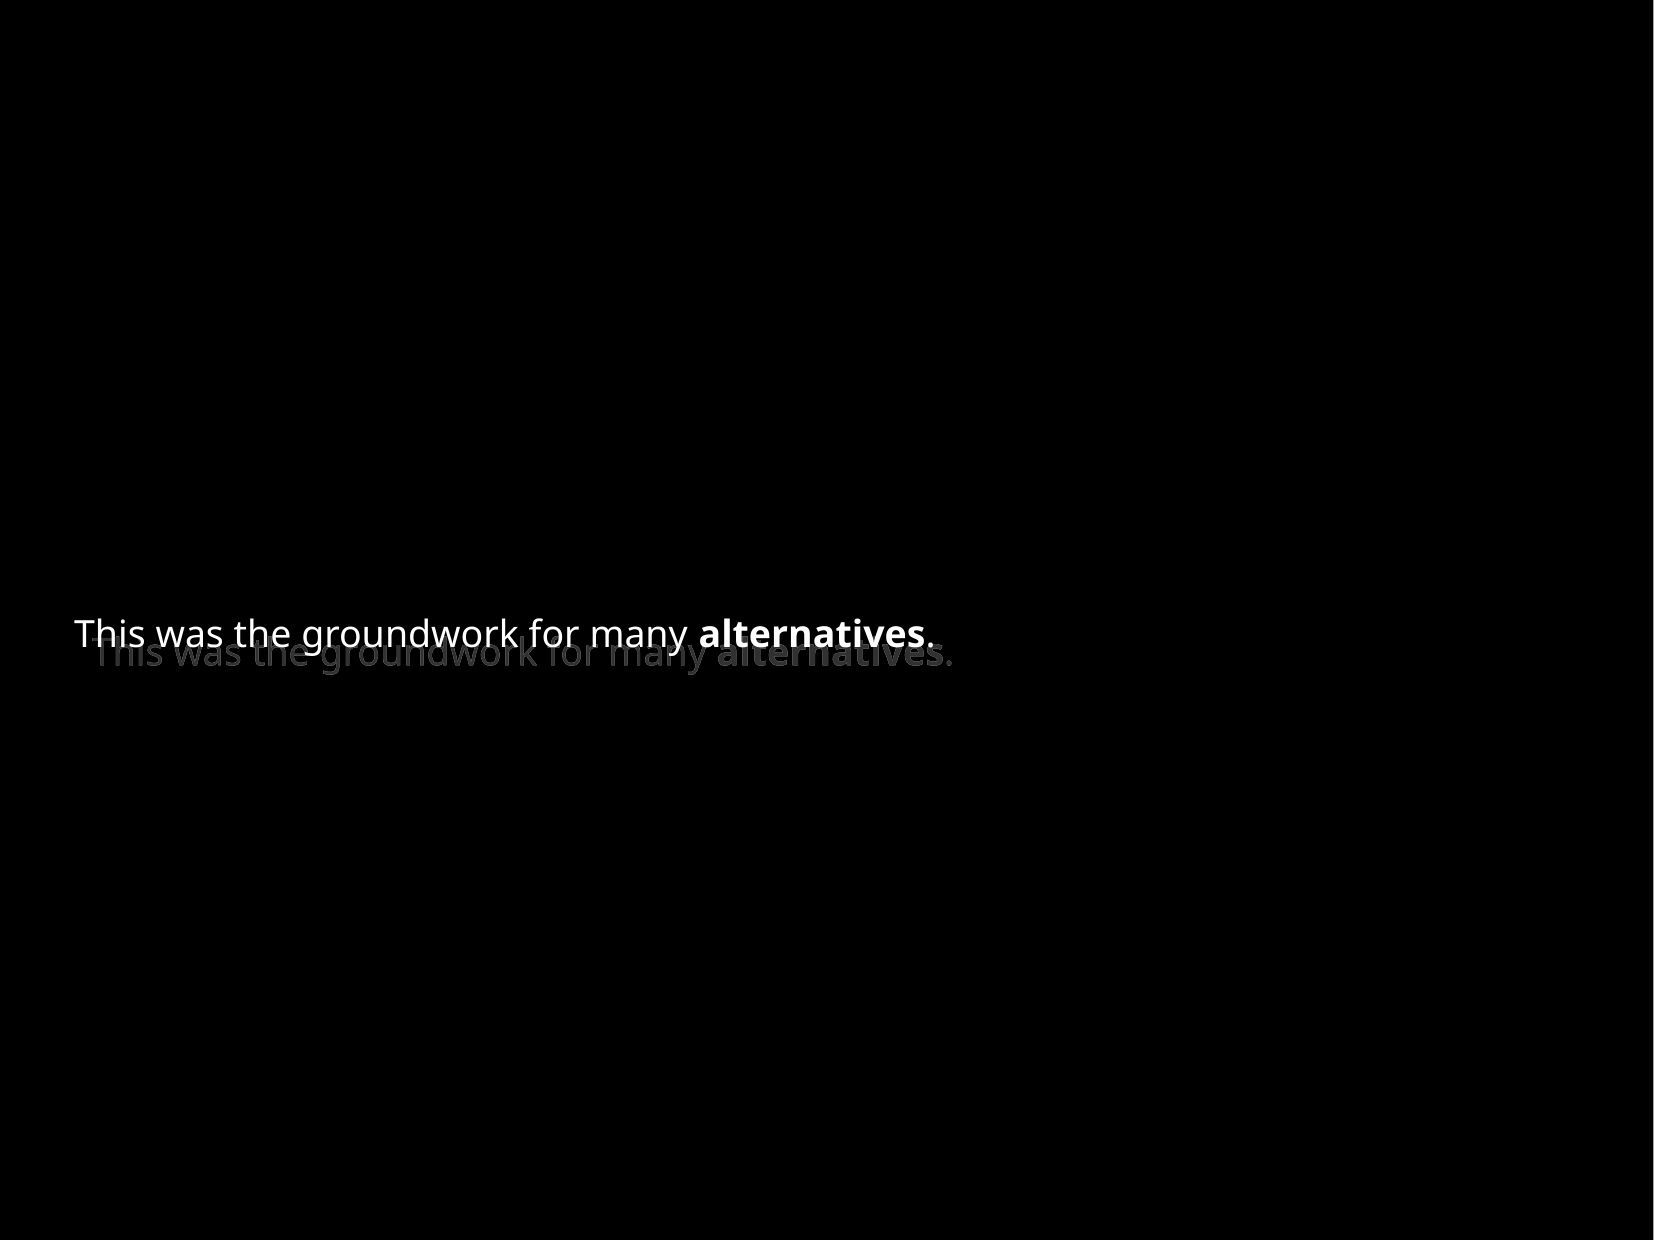

This was the groundwork for many alternatives.